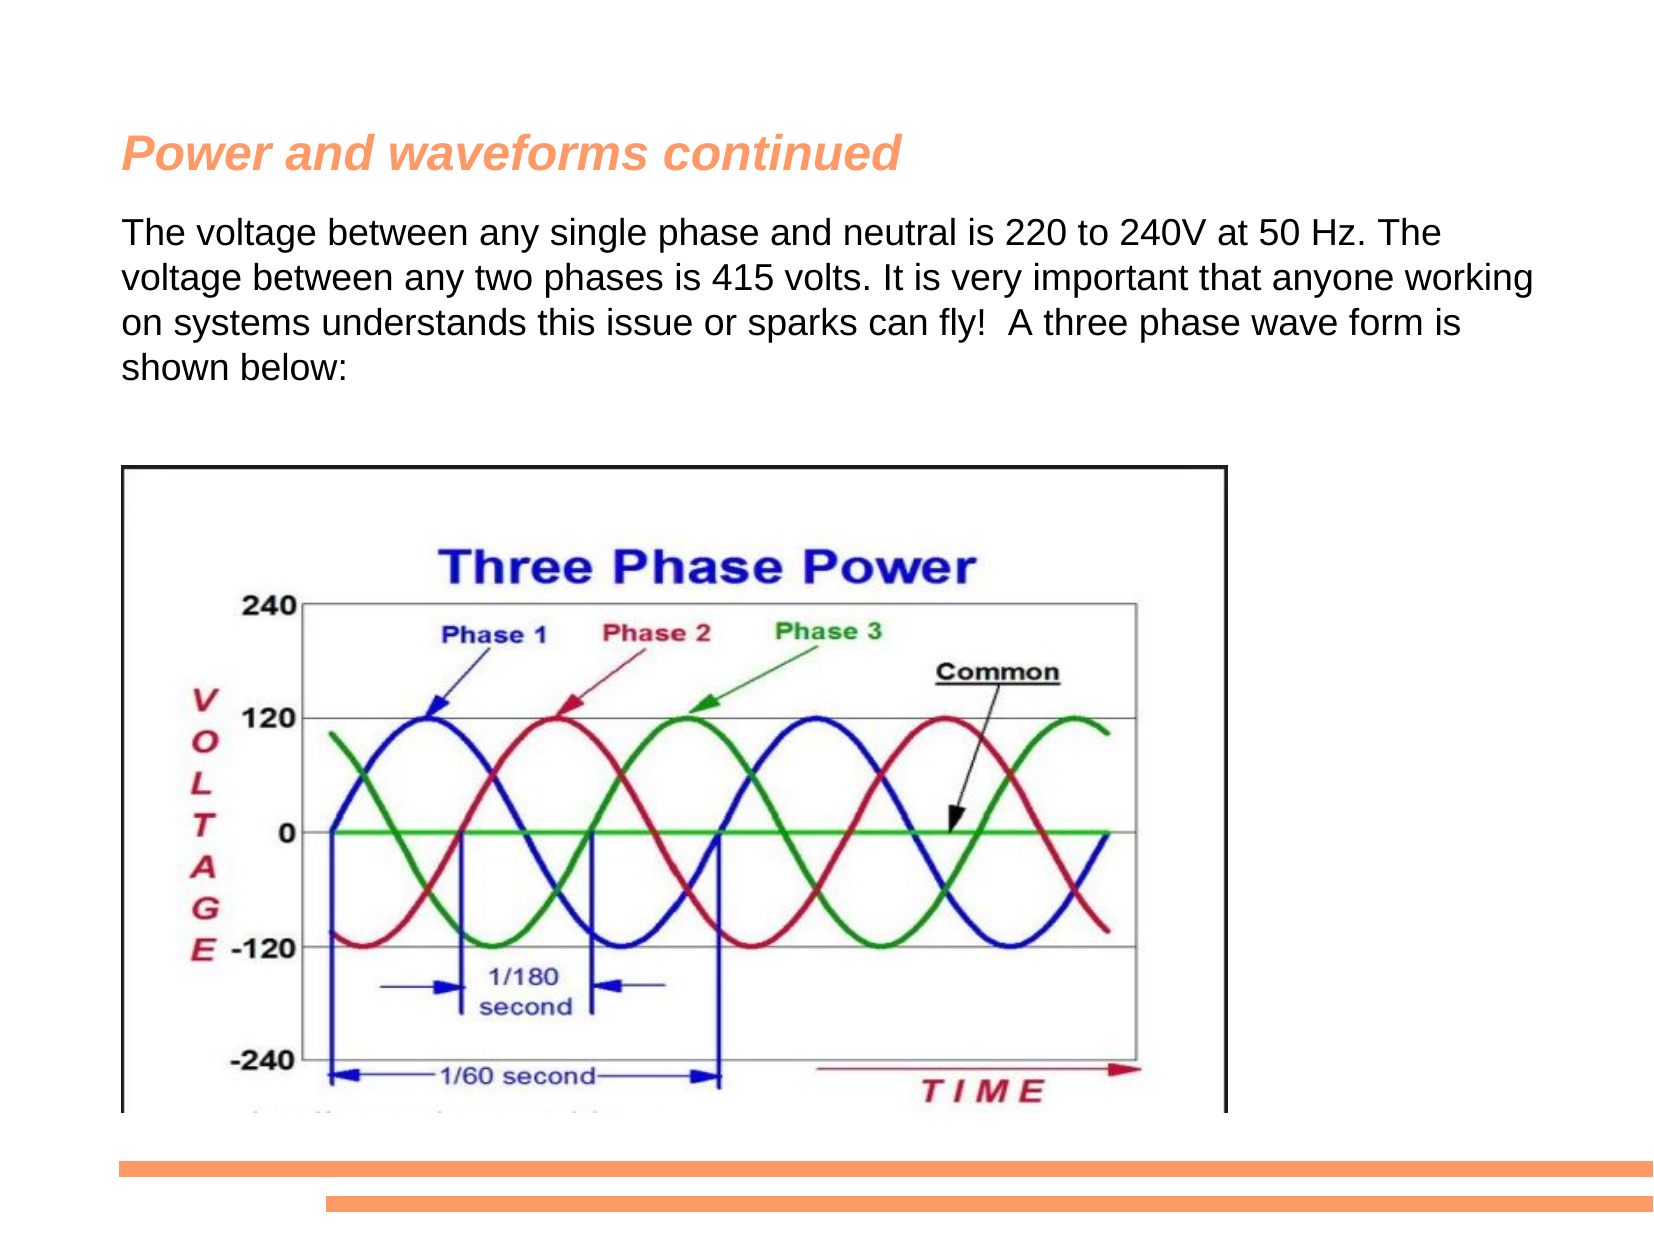

# Power and waveforms continued
The voltage between any single phase and neutral is 220 to 240V at 50 Hz. The voltage between any two phases is 415 volts. It is very important that anyone working on systems understands this issue or sparks can fly! A three phase wave form is shown below: